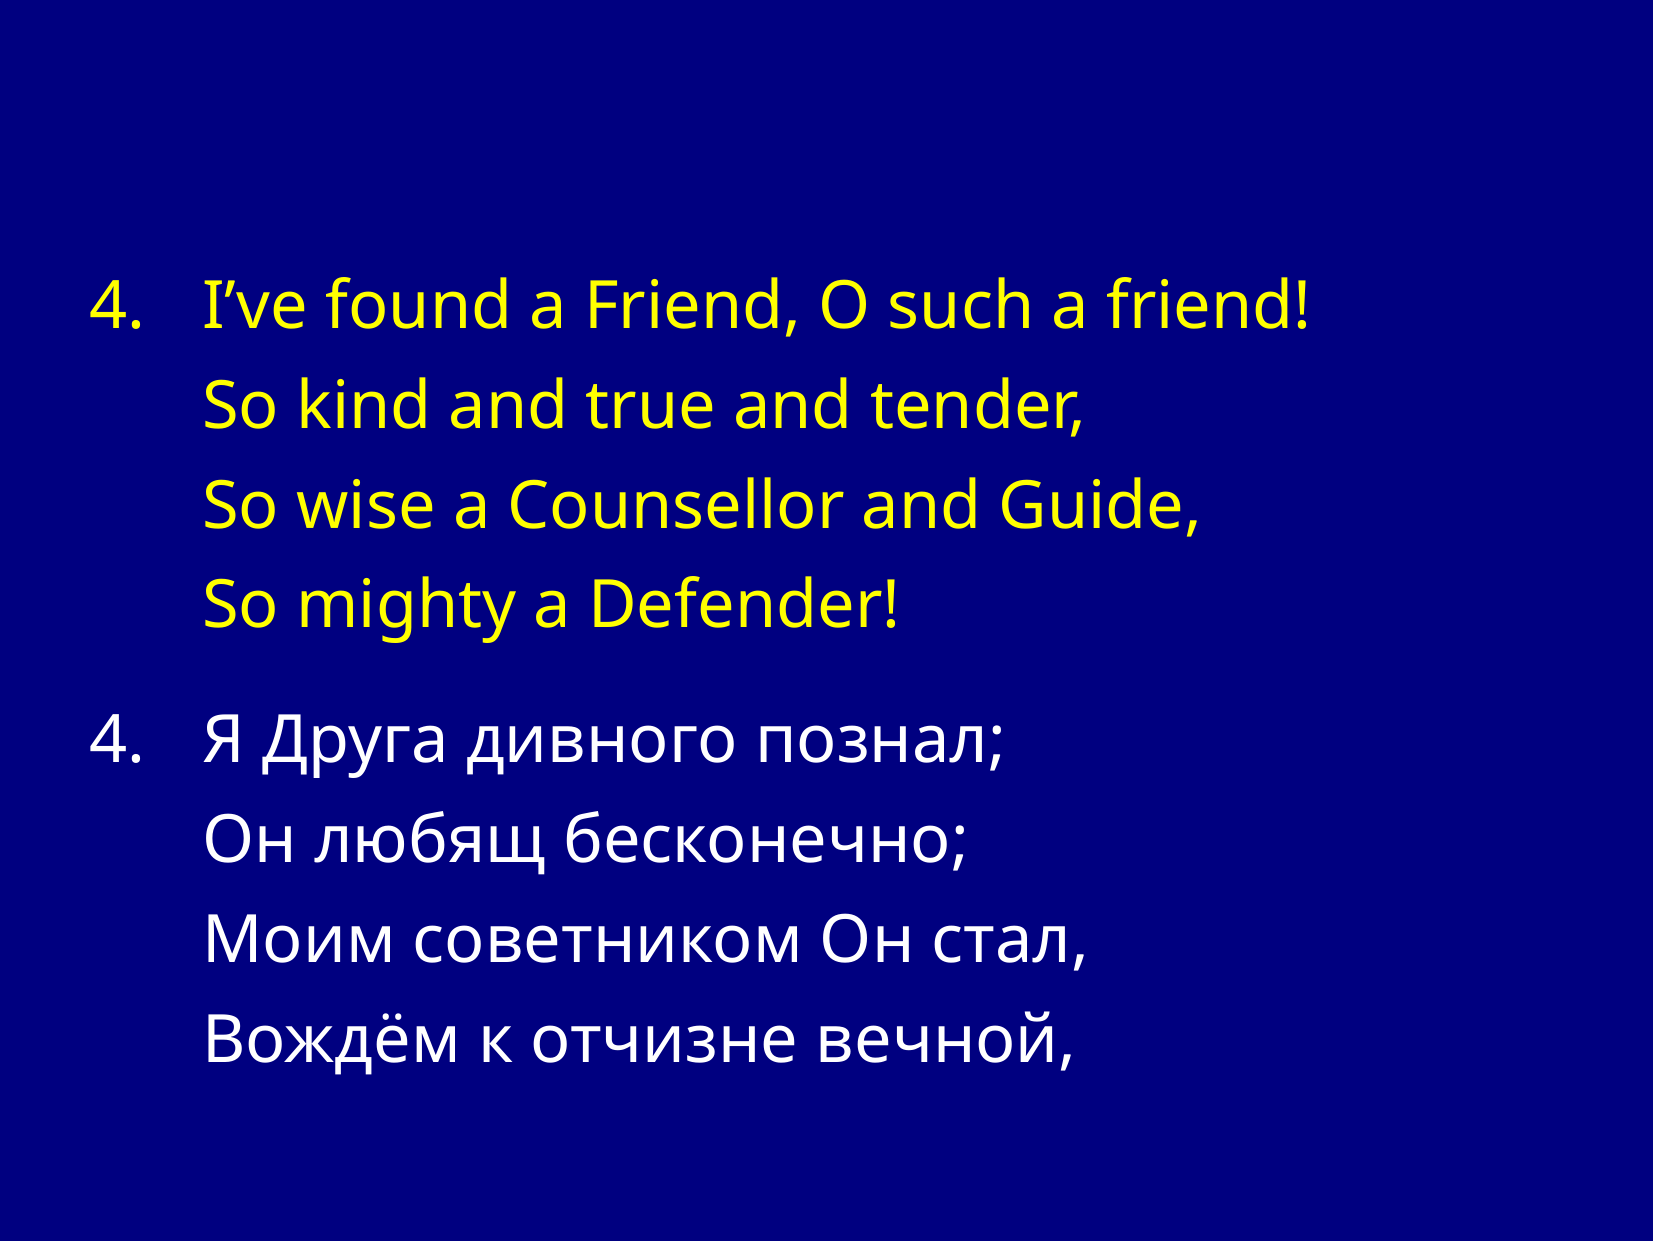

4.	I’ve found a Friend, O such a friend!
	So kind and true and tender,
	So wise a Counsellor and Guide,
	So mighty a Defender!
4.	Я Друга дивного познал;
	Он любящ бесконечно;
	Моим советником Он стал,
	Вождём к отчизне вечной,